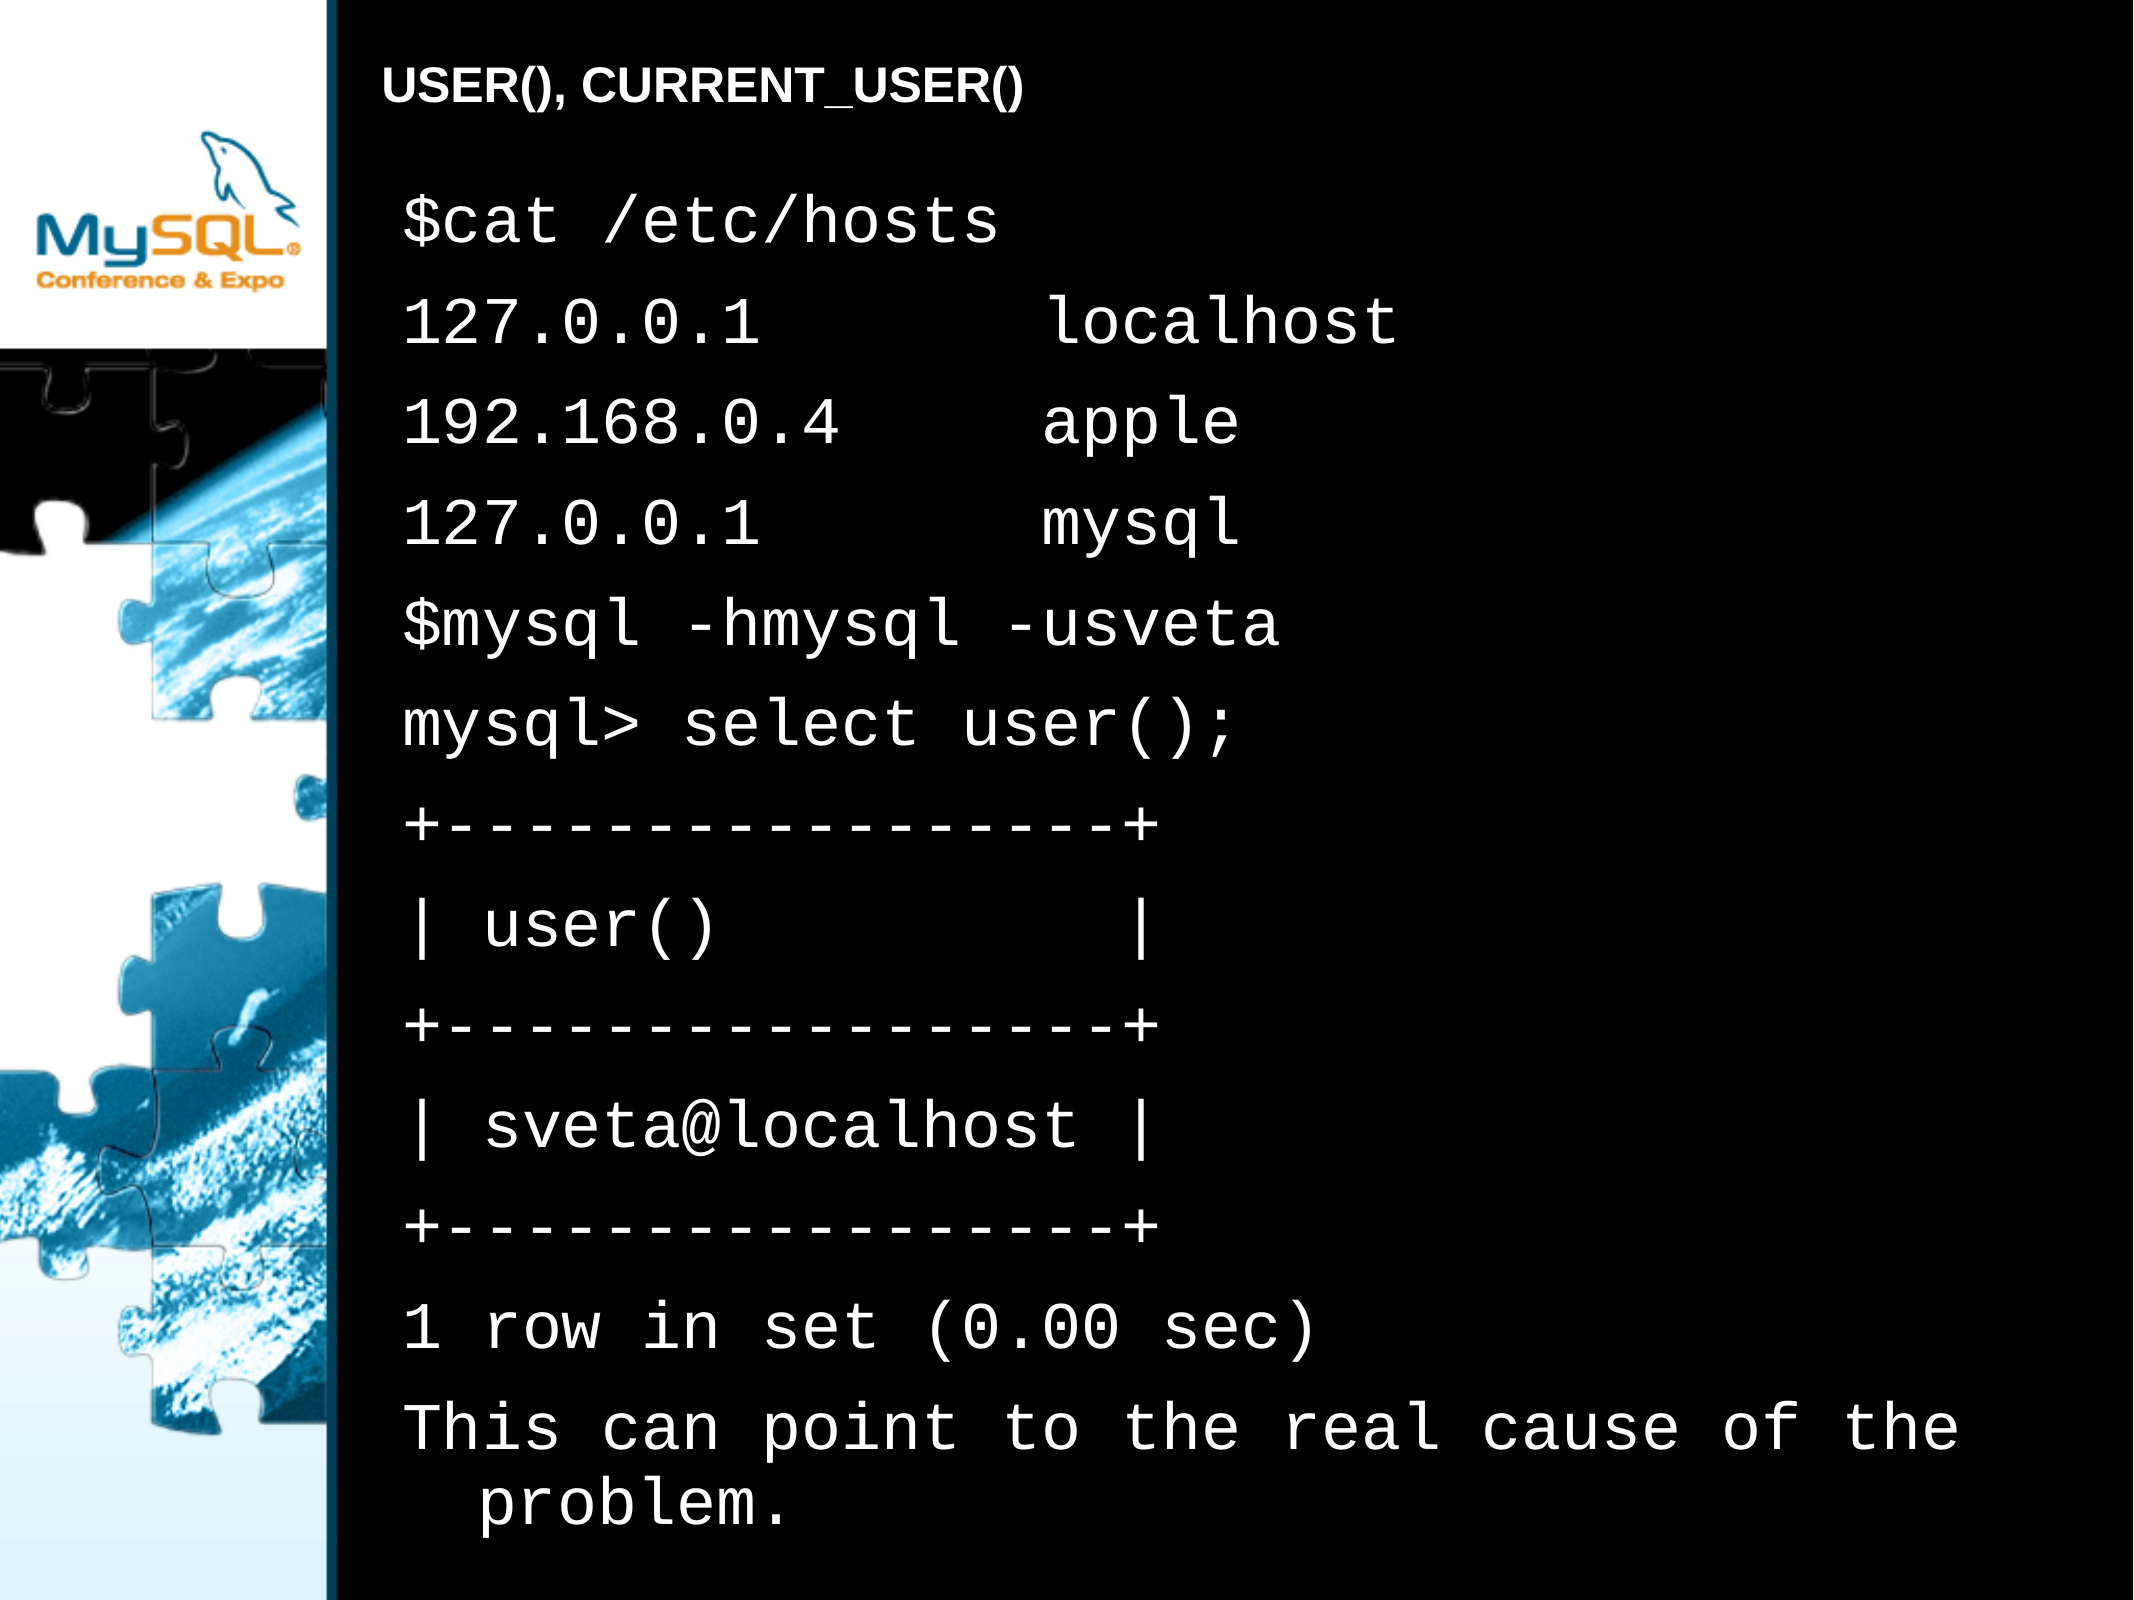

# USER(), CURRENT_USER()
$cat /etc/hosts
127.0.0.1 localhost
192.168.0.4 apple
127.0.0.1 mysql
$mysql -hmysql -usveta
mysql> select user();
+-----------------+
| user() |
+-----------------+
| sveta@localhost |
+-----------------+
1 row in set (0.00 sec)
This can point to the real cause of the problem.